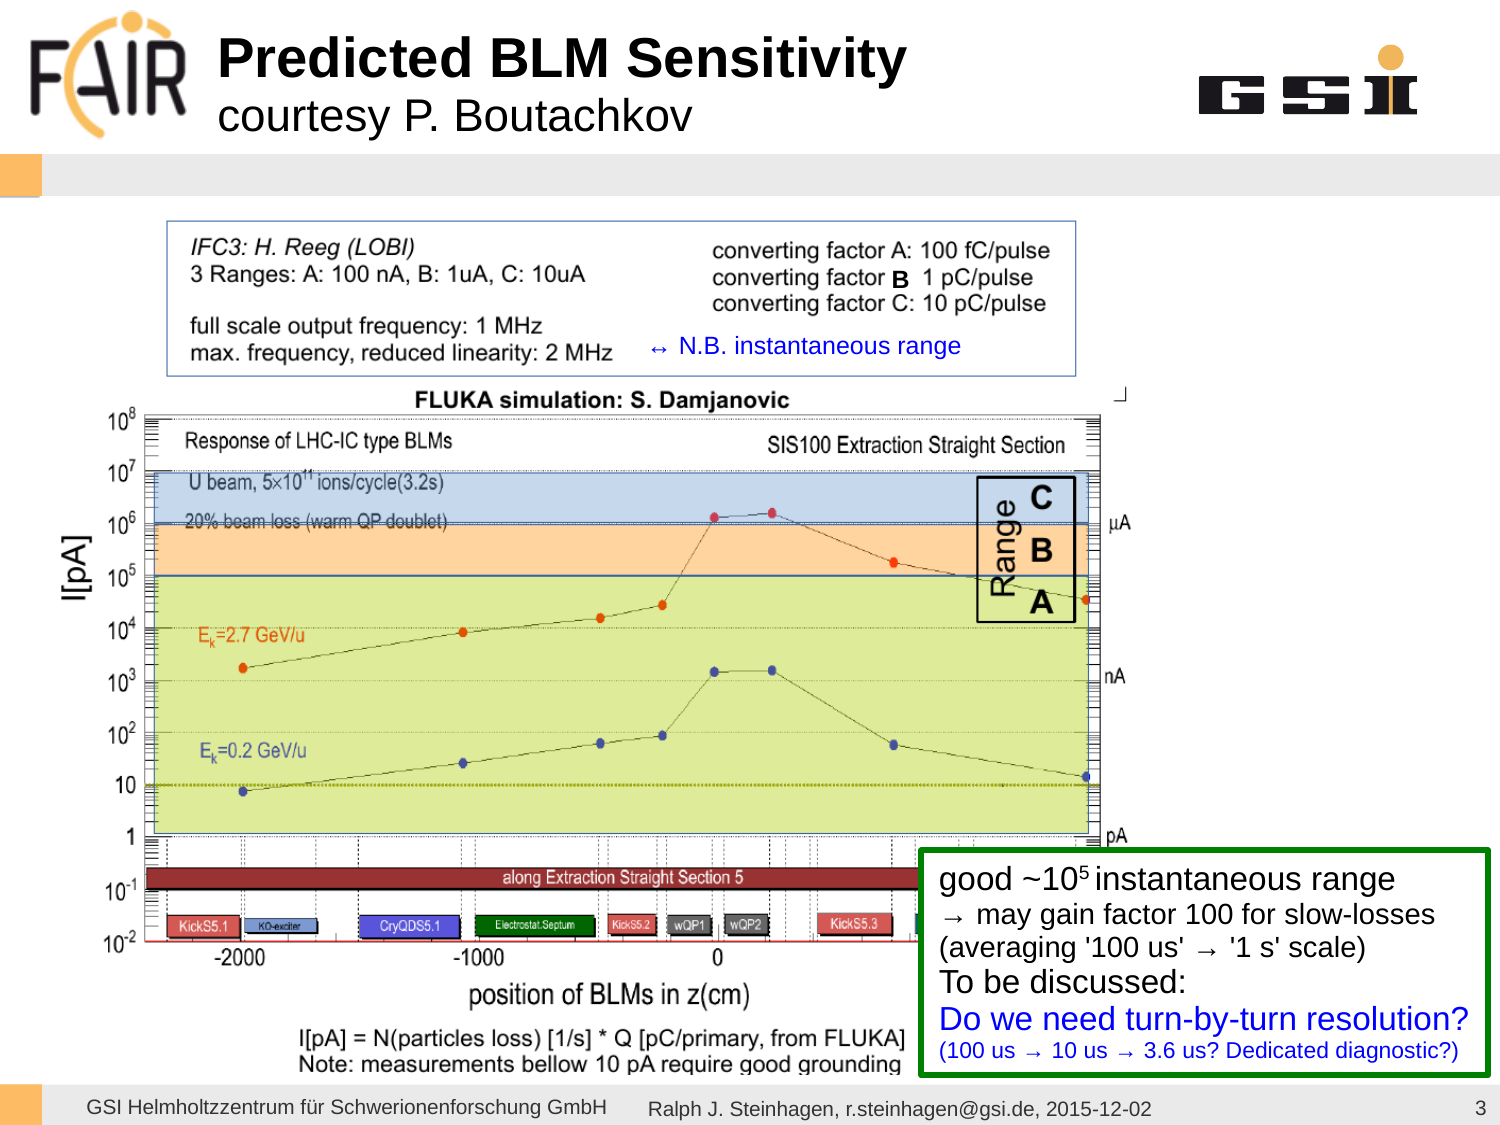

# Predicted BLM Sensitivity courtesy P. Boutachkov
B
↔ N.B. instantaneous range
good ~105 instantaneous range
→ may gain factor 100 for slow-losses
(averaging '100 us' → '1 s' scale)
To be discussed:
Do we need turn-by-turn resolution?
(100 us → 10 us → 3.6 us? Dedicated diagnostic?)